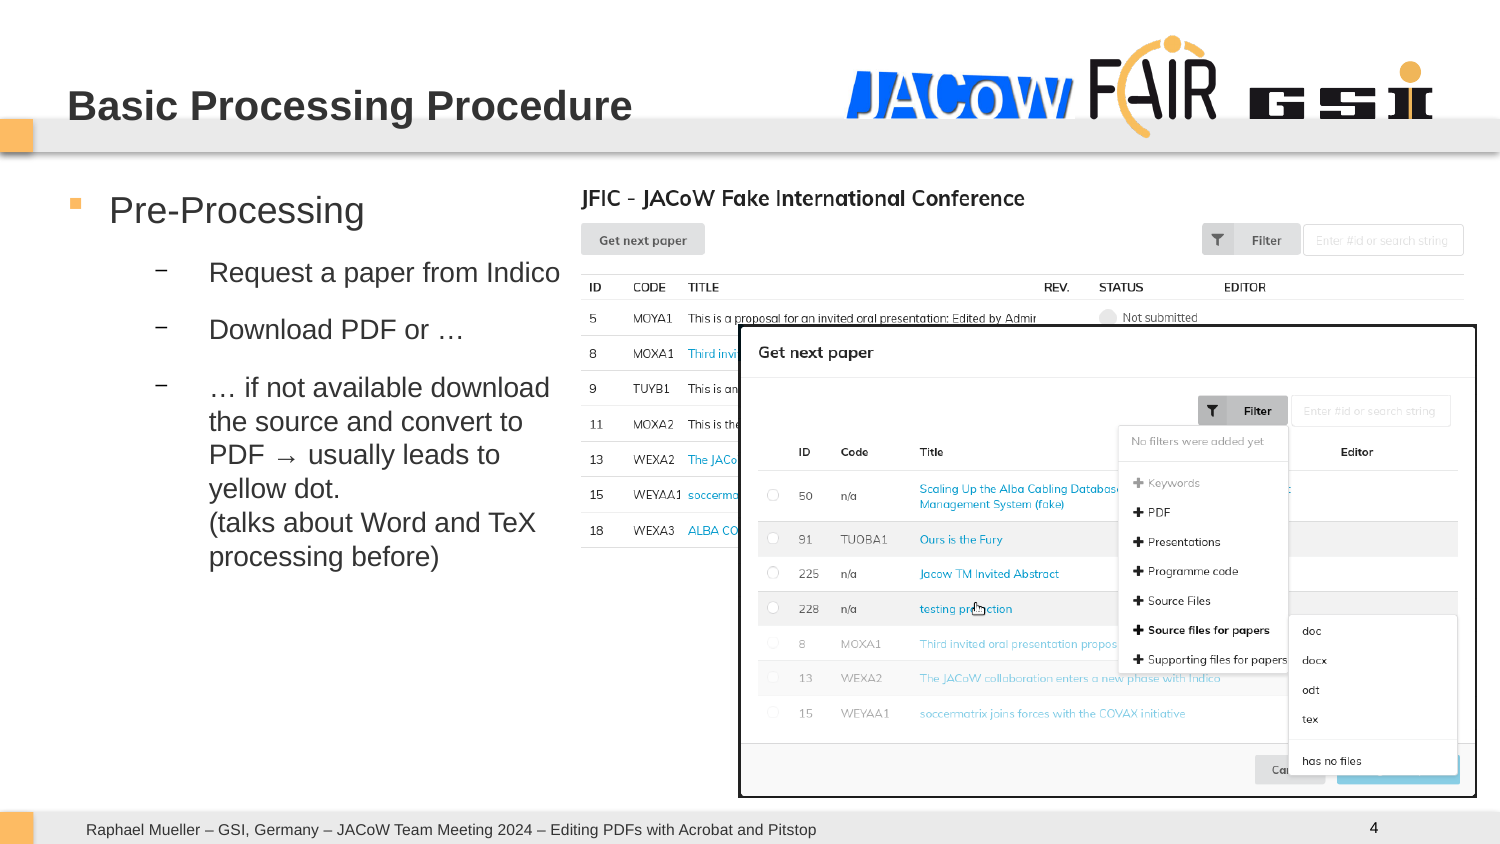

Basic Processing Procedure
# Pre-Processing
Request a paper from Indico
Download PDF or …
… if not available download
the source and convert to
PDF → usually leads to
yellow dot.
(talks about Word and TeX
processing before)